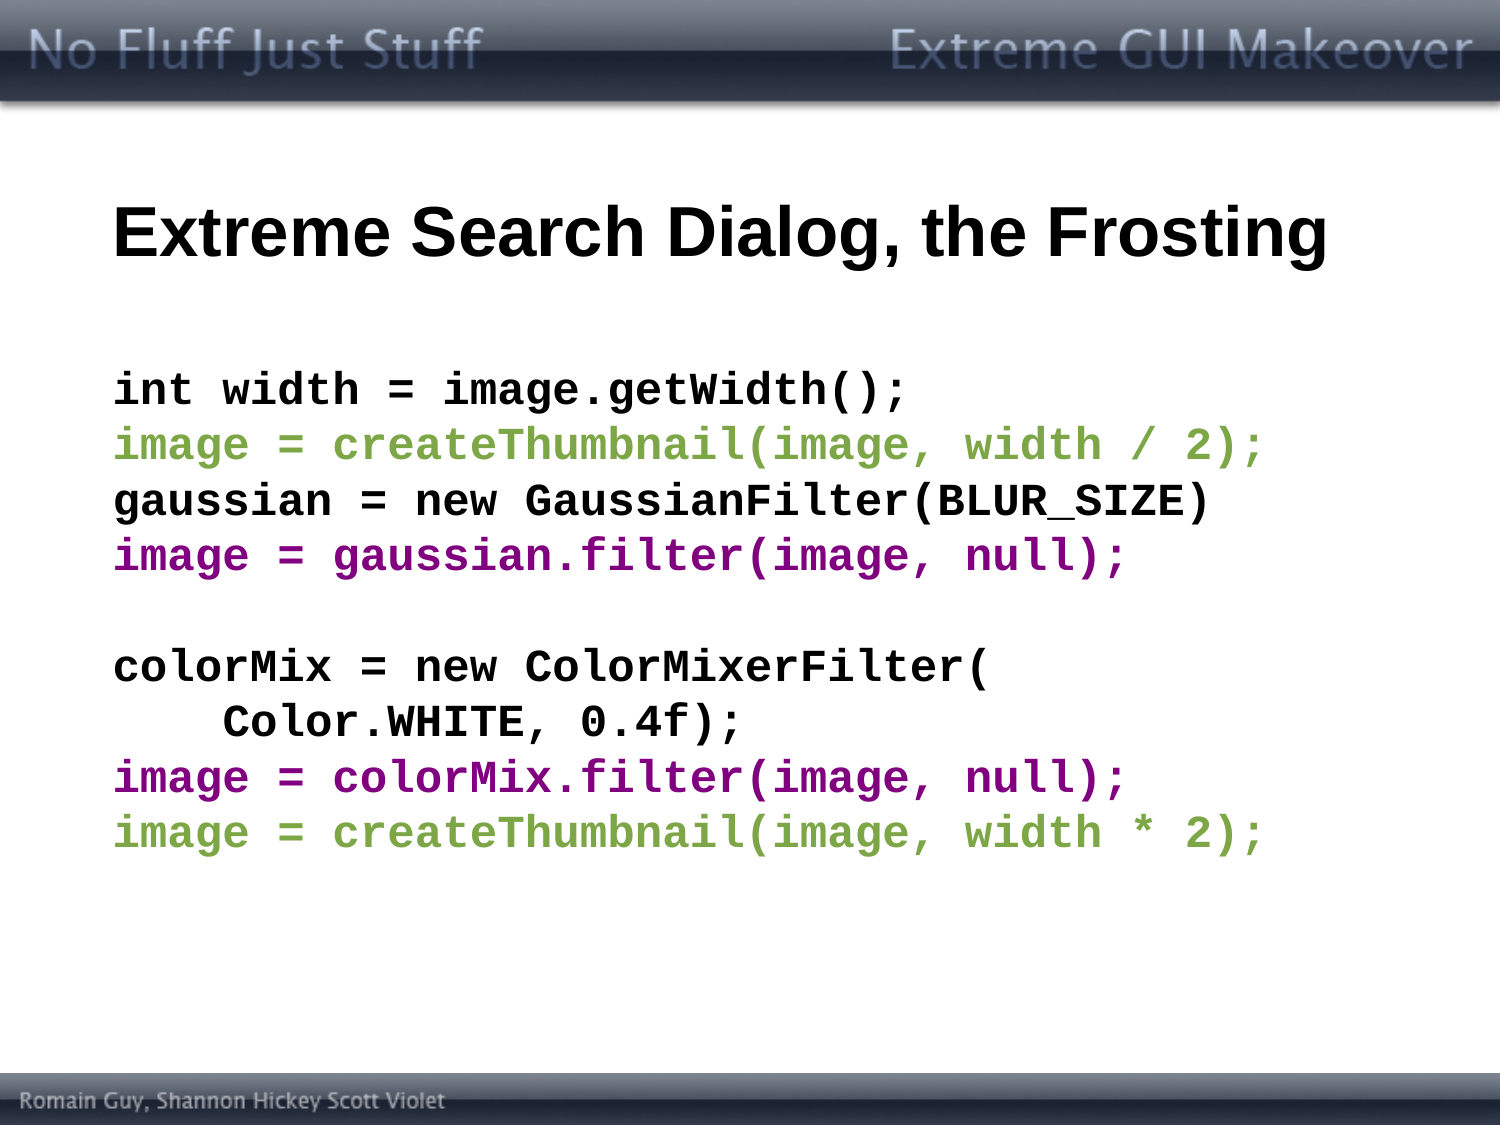

# Extreme Search Dialog, the Frosting
int width = image.getWidth();
image = createThumbnail(image, width / 2);
gaussian = new GaussianFilter(BLUR_SIZE)
image = gaussian.filter(image, null);
colorMix = new ColorMixerFilter(
 Color.WHITE, 0.4f);
image = colorMix.filter(image, null);
image = createThumbnail(image, width * 2);